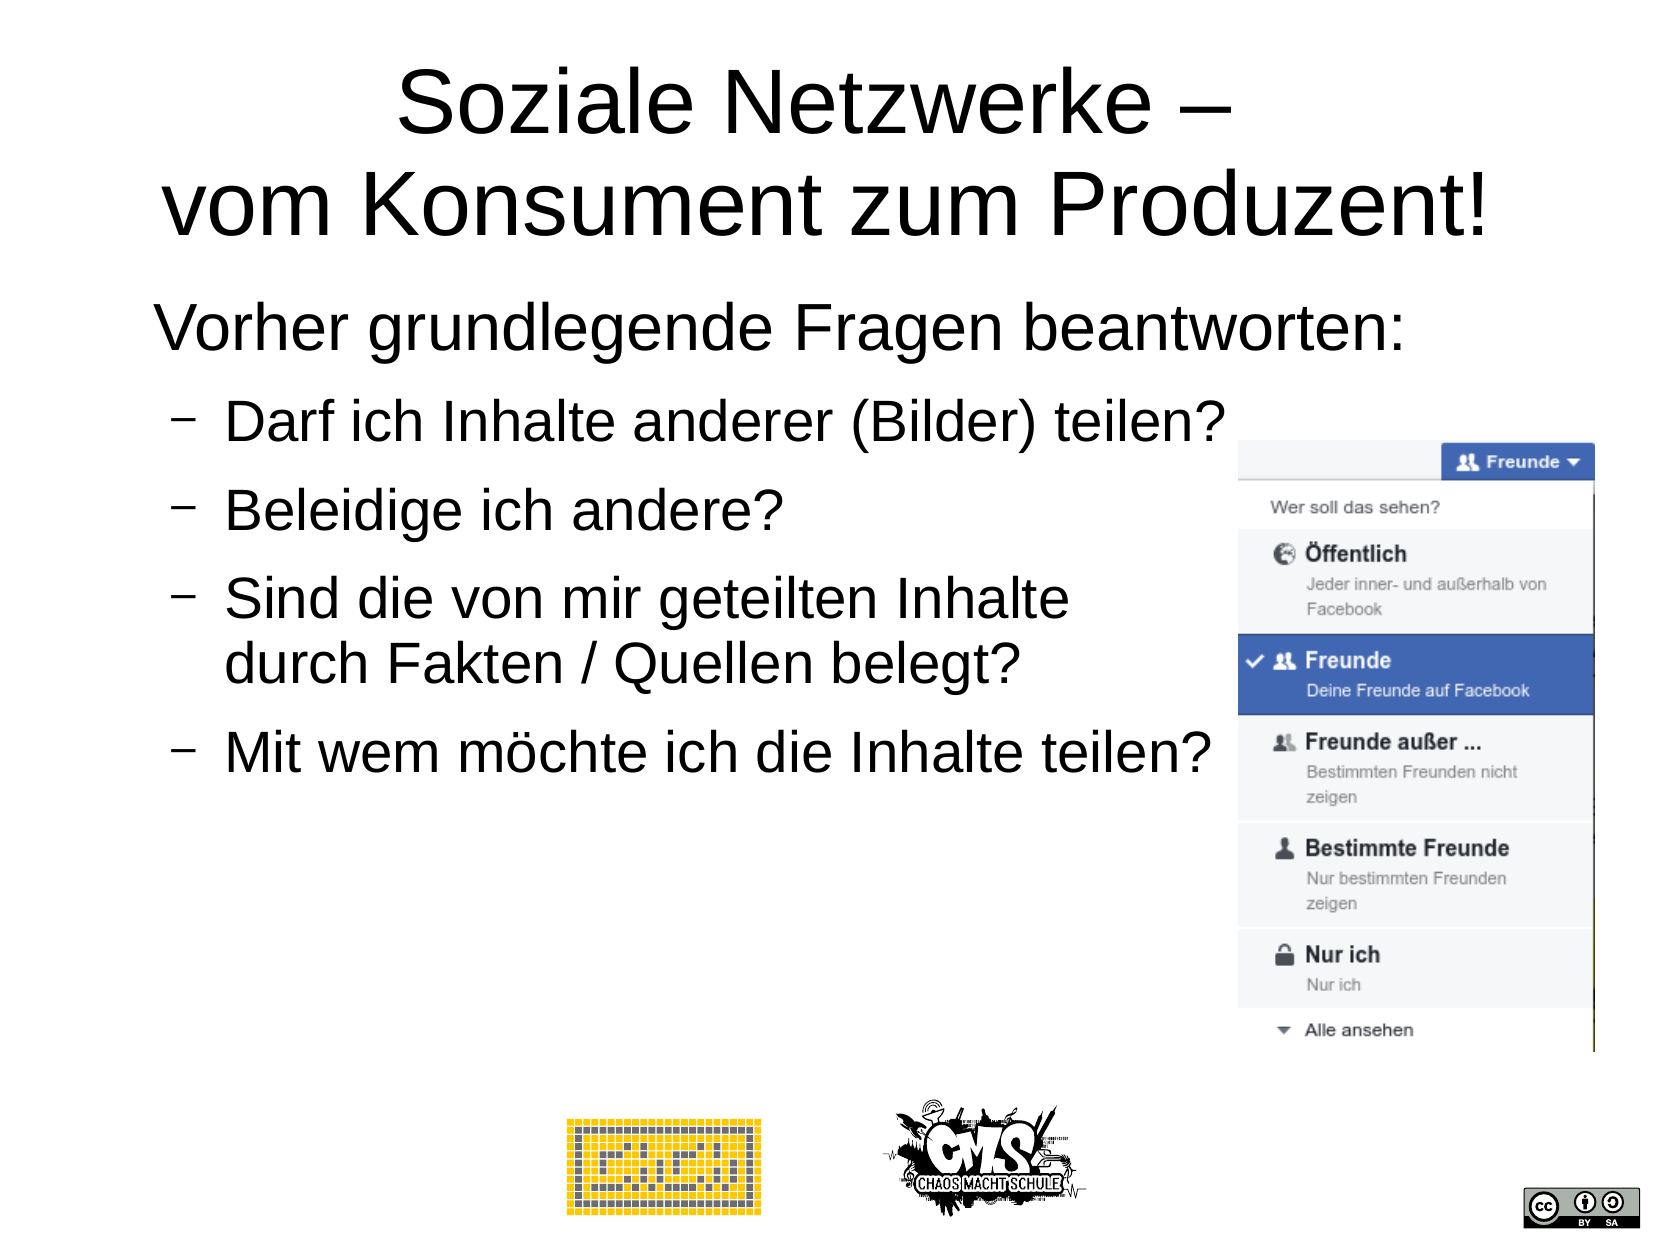

# Soziale Netzwerke – vom Konsument zum Produzent!
Vorher grundlegende Fragen beantworten:
Darf ich Inhalte anderer (Bilder) teilen?
Beleidige ich andere?
Sind die von mir geteilten Inhalte
durch Fakten / Quellen belegt?
Mit wem möchte ich die Inhalte teilen?